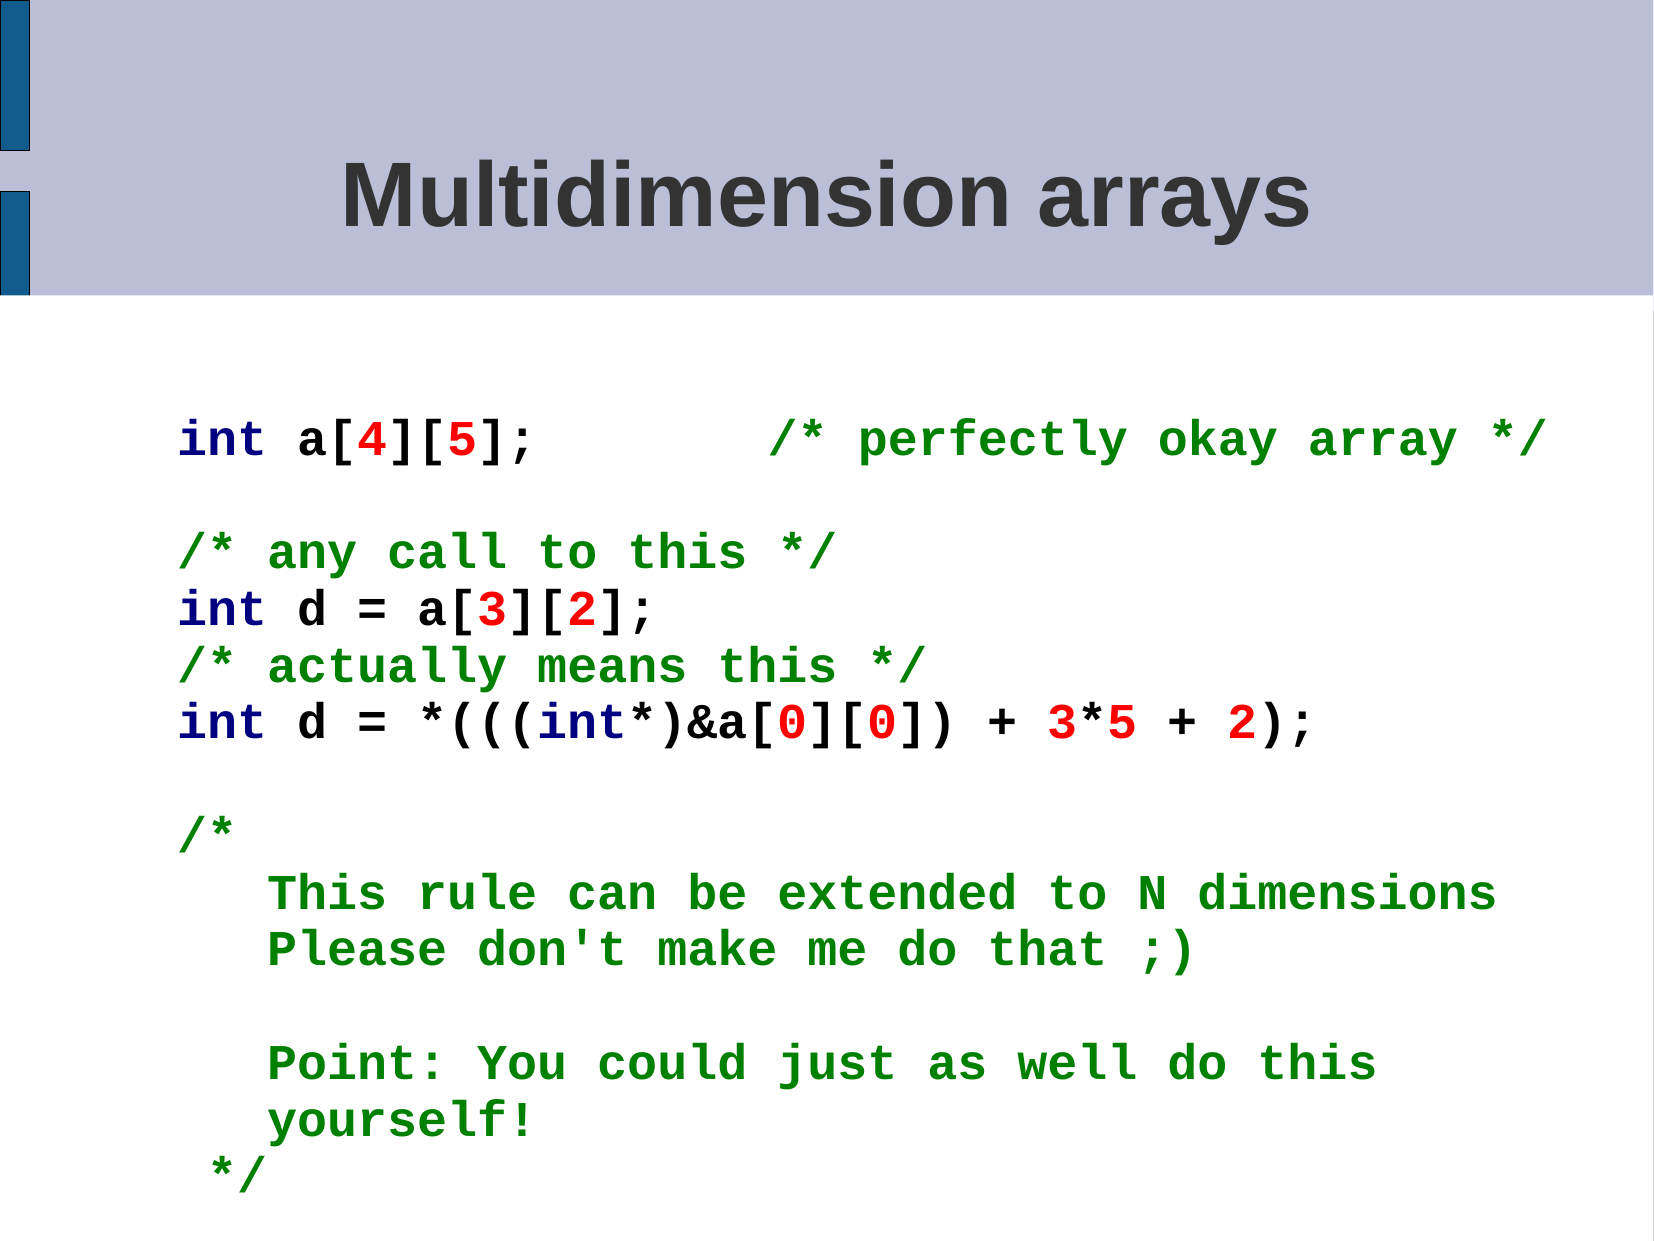

# Multidimension arrays
int a[4][5]; 			/* perfectly okay array */
/* any call to this */
int d = a[3][2];
/* actually means this */
int d = *(((int*)&a[0][0]) + 3*5 + 2);
/*
 This rule can be extended to N dimensions
 Please don't make me do that ;)
 Point: You could just as well do this
 yourself!
 */